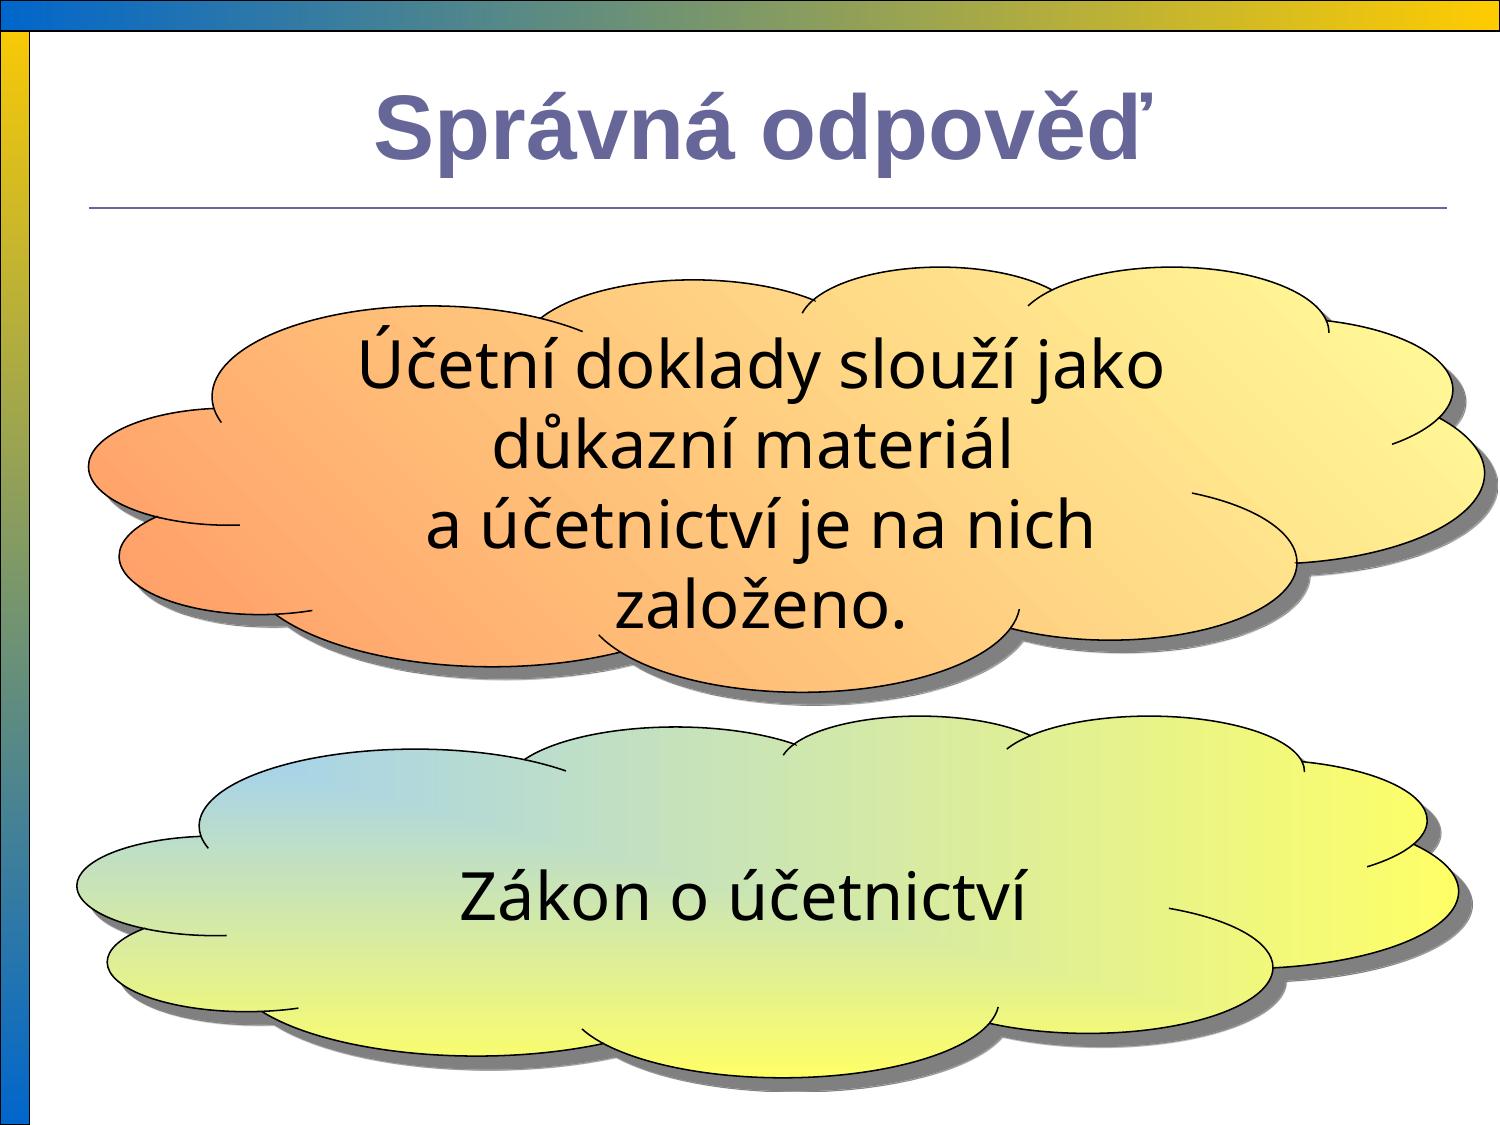

# Správná odpověď
Účetní doklady slouží jako důkazní materiál
a účetnictví je na nich založeno.
Zákon o účetnictví